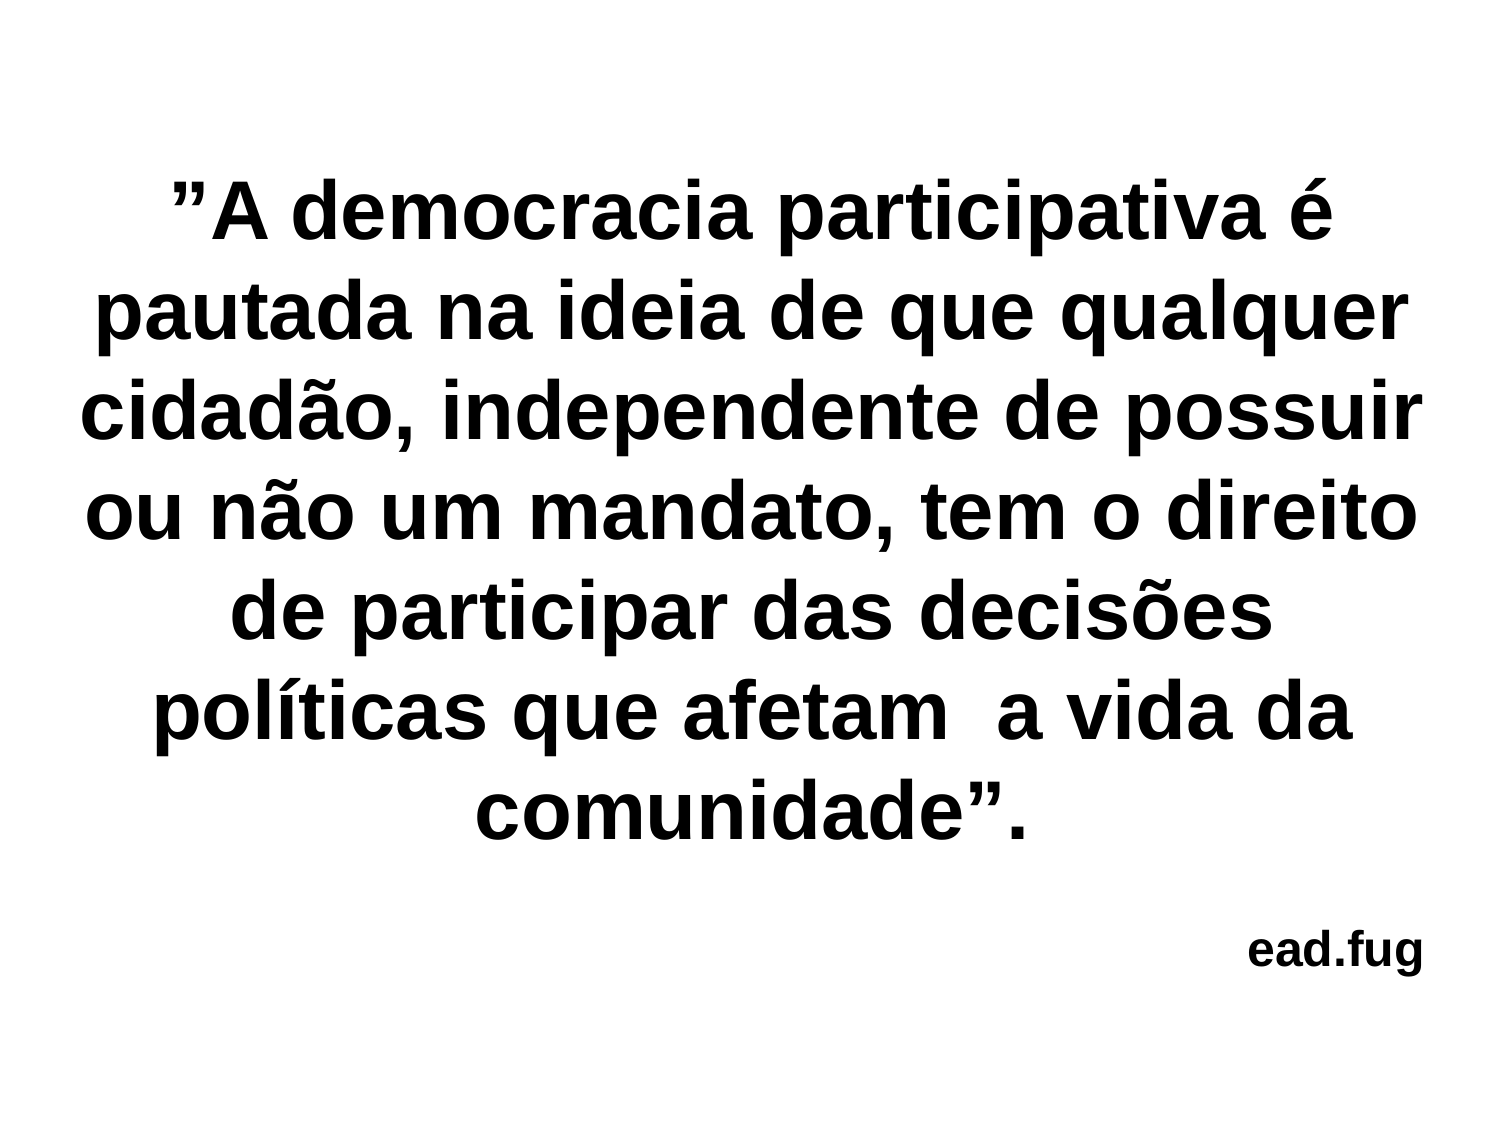

#
”A democracia participativa é pautada na ideia de que qualquer cidadão, independente de possuir ou não um mandato, tem o direito de participar das decisões políticas que afetam a vida da comunidade”.
ead.fug